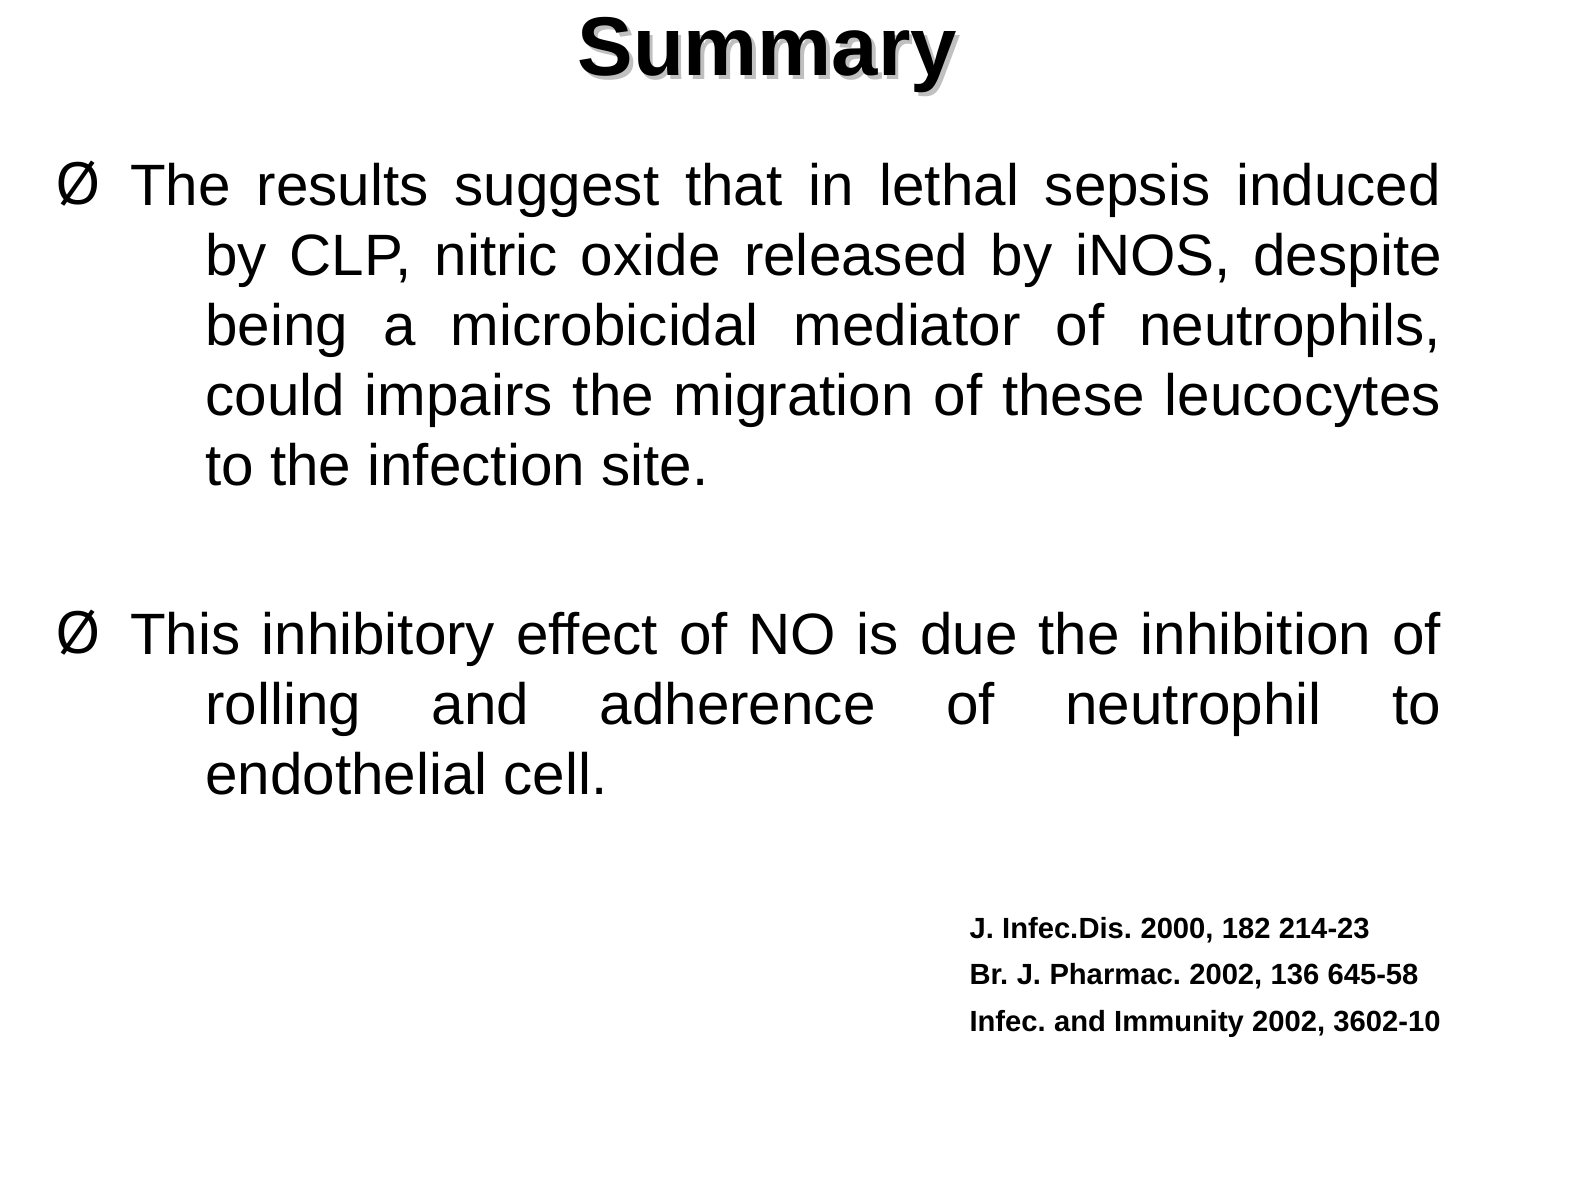

Summary
The results suggest that in lethal sepsis induced by CLP, nitric oxide released by iNOS, despite being a microbicidal mediator of neutrophils, could impairs the migration of these leucocytes to the infection site.
This inhibitory effect of NO is due the inhibition of rolling and adherence of neutrophil to endothelial cell.
J. Infec.Dis. 2000, 182 214-23
Br. J. Pharmac. 2002, 136 645-58
Infec. and Immunity 2002, 3602-10